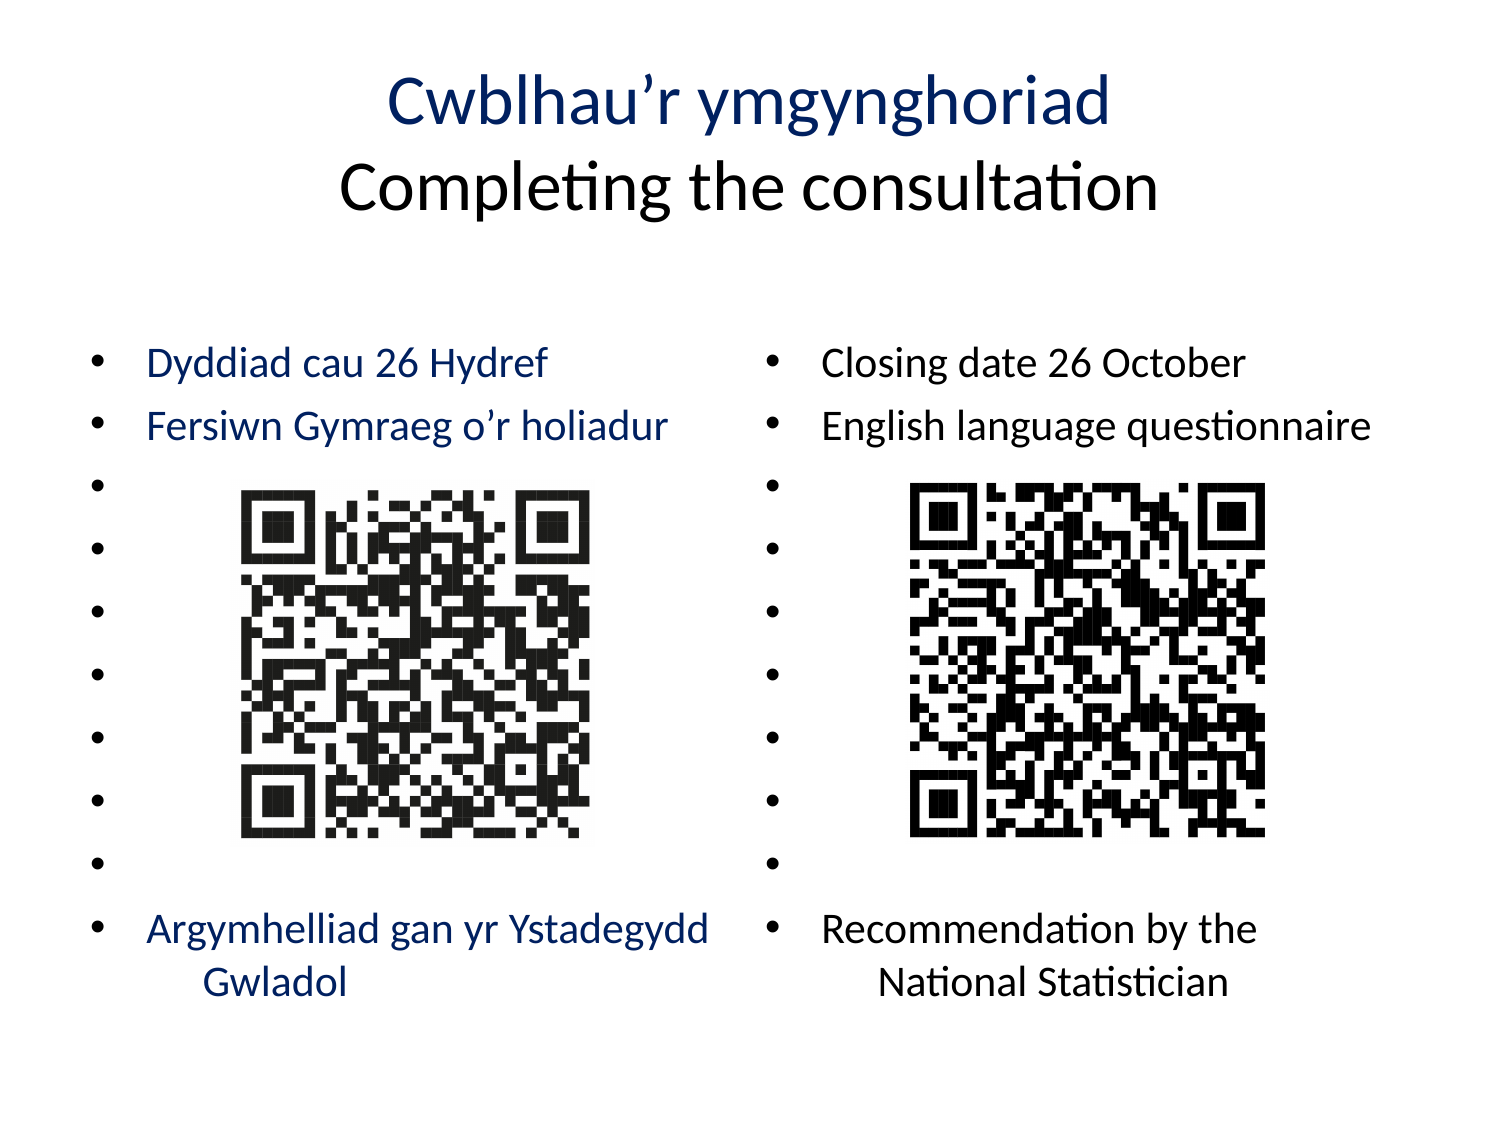

Cwblhau’r ymgynghoriad
Completing the consultation
# Dyddiad cau 26 Hydref
Fersiwn Gymraeg o’r holiadur
Argymhelliad gan yr Ystadegydd Gwladol
Closing date 26 October
English language questionnaire
Recommendation by the National Statistician